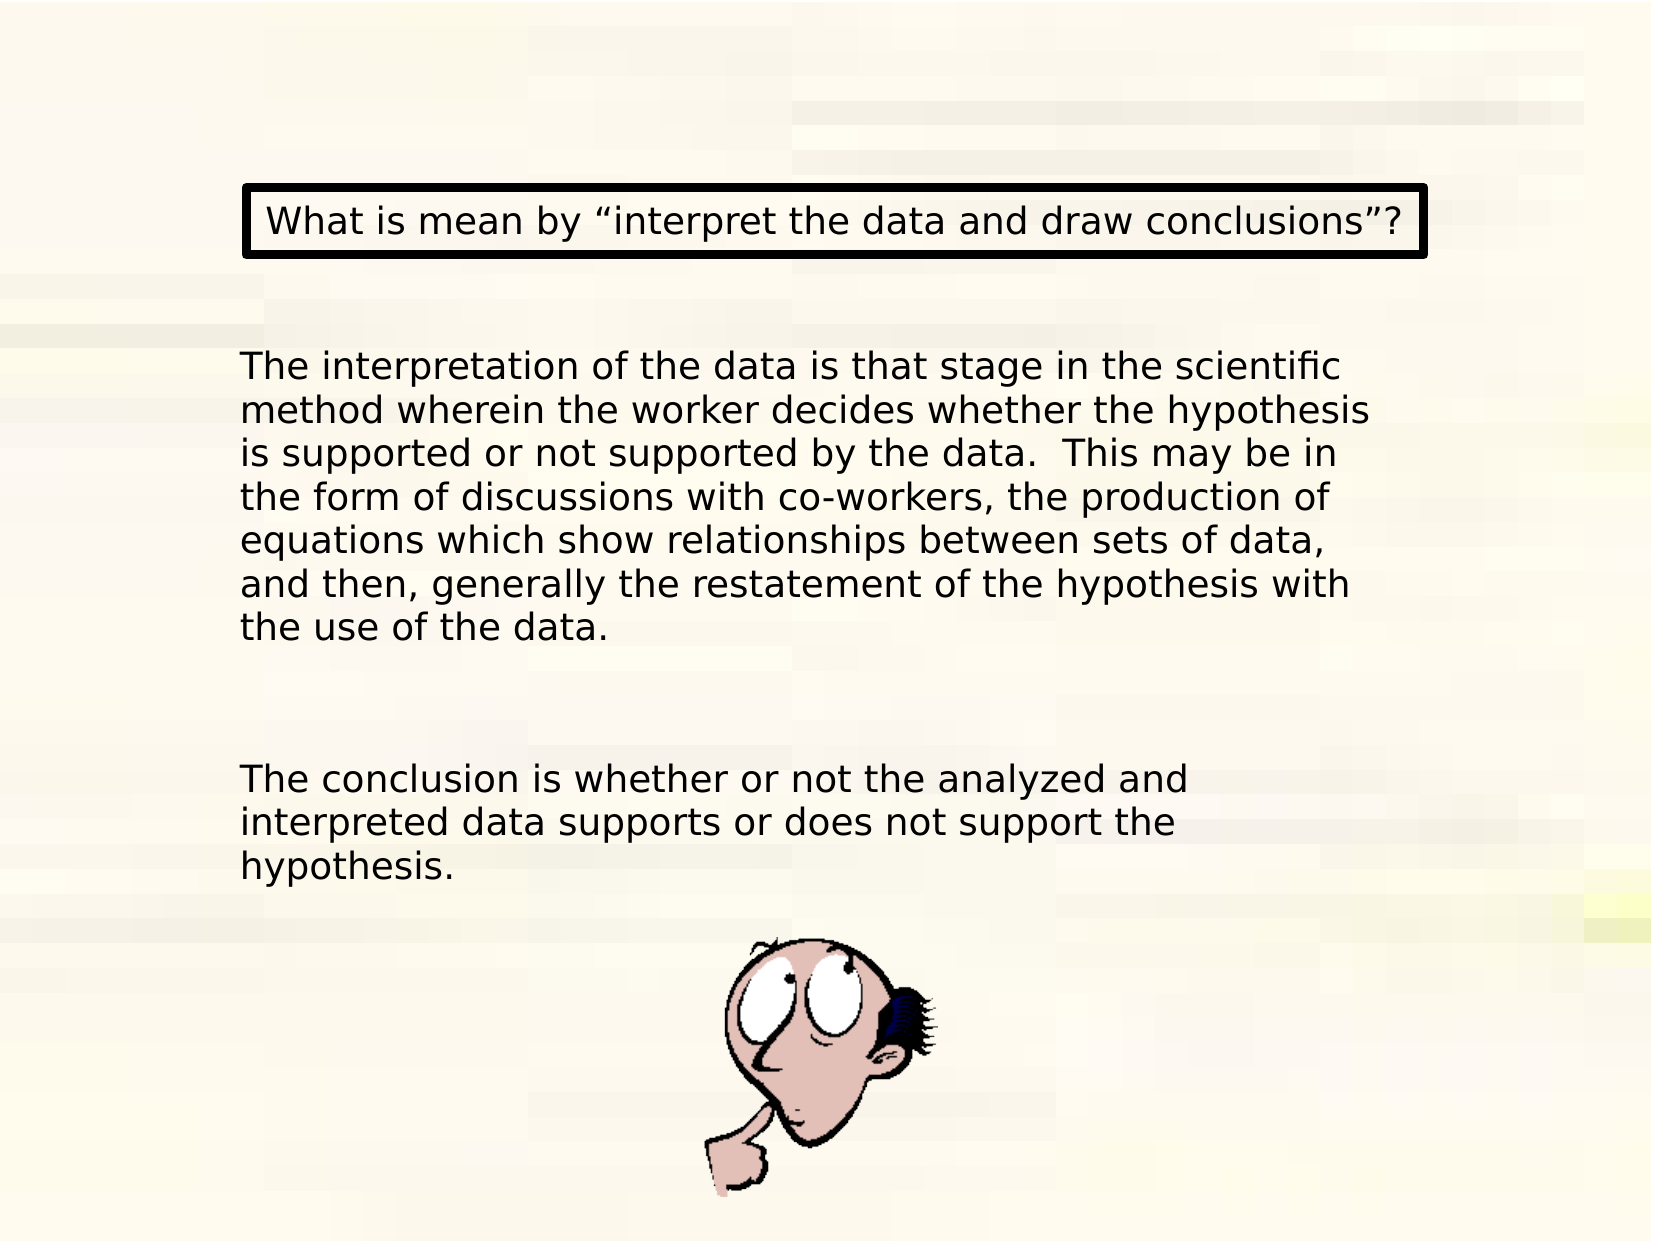

What is mean by “interpret the data and draw conclusions”?
The interpretation of the data is that stage in the scientific method wherein the worker decides whether the hypothesis is supported or not supported by the data. This may be in the form of discussions with co-workers, the production of equations which show relationships between sets of data, and then, generally the restatement of the hypothesis with the use of the data.
The conclusion is whether or not the analyzed and interpreted data supports or does not support the hypothesis.